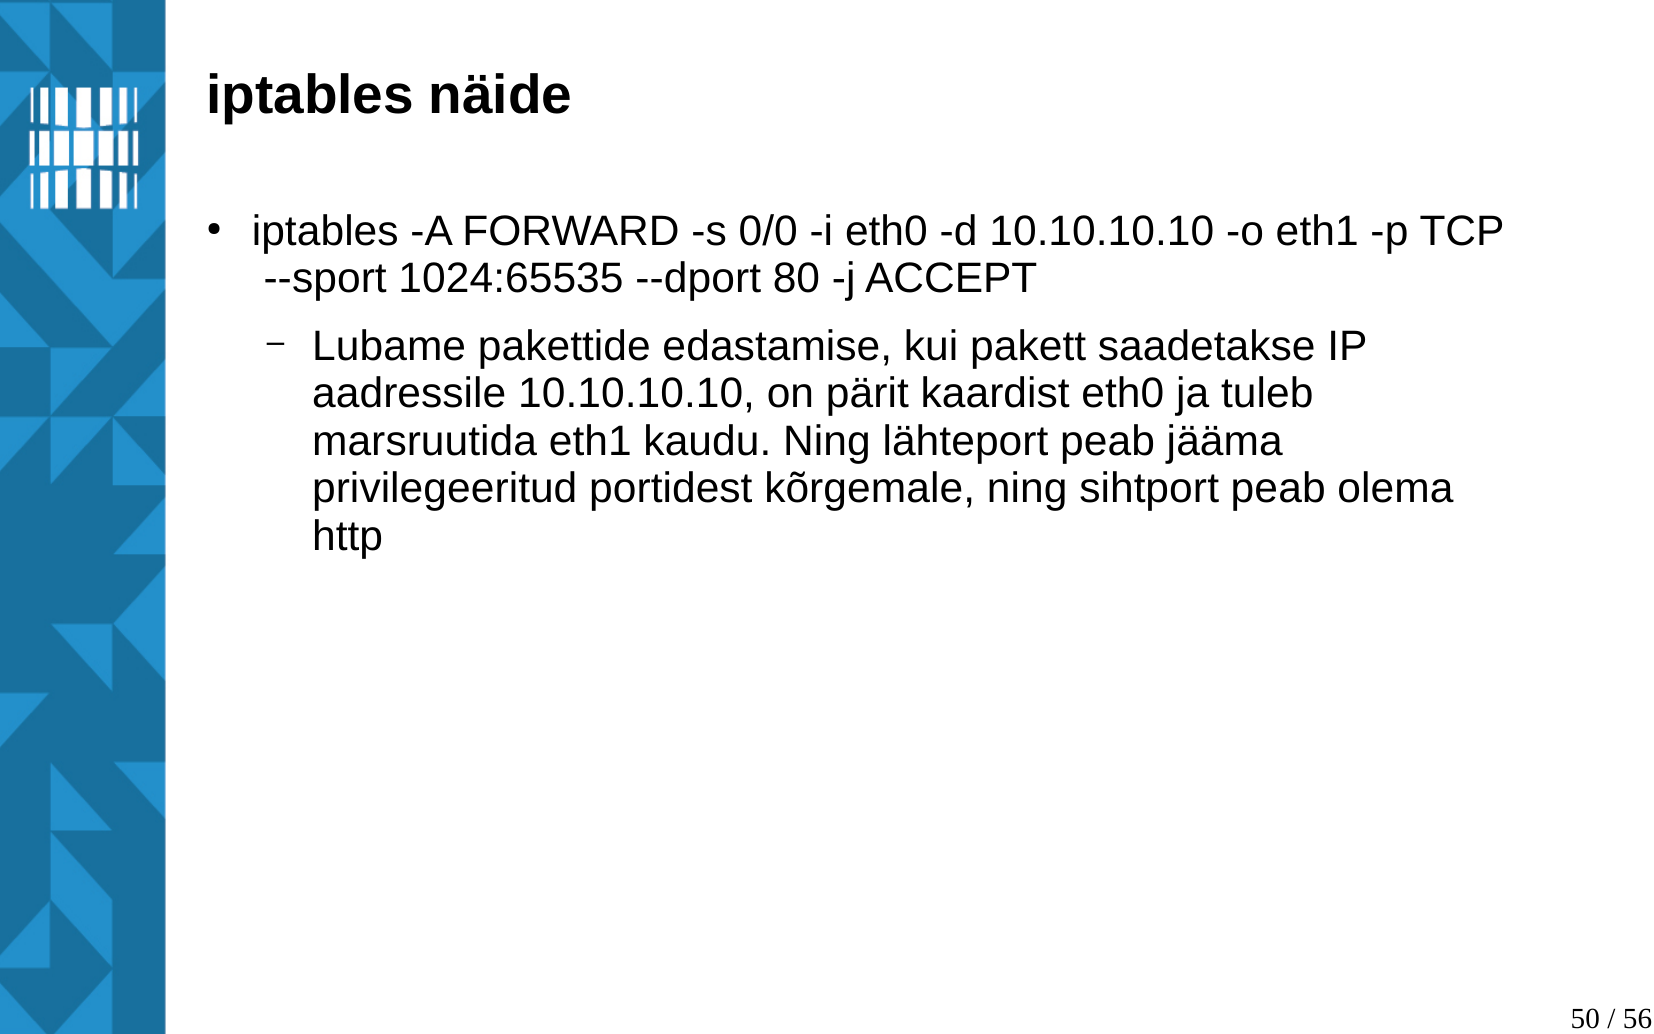

# iptables näide
iptables -A FORWARD -s 0/0 -i eth0 -d 10.10.10.10 -o eth1 -p TCP --sport 1024:65535 --dport 80 -j ACCEPT
Lubame pakettide edastamise, kui pakett saadetakse IP aadressile 10.10.10.10, on pärit kaardist eth0 ja tuleb marsruutida eth1 kaudu. Ning lähteport peab jääma privilegeeritud portidest kõrgemale, ning sihtport peab olema http
50